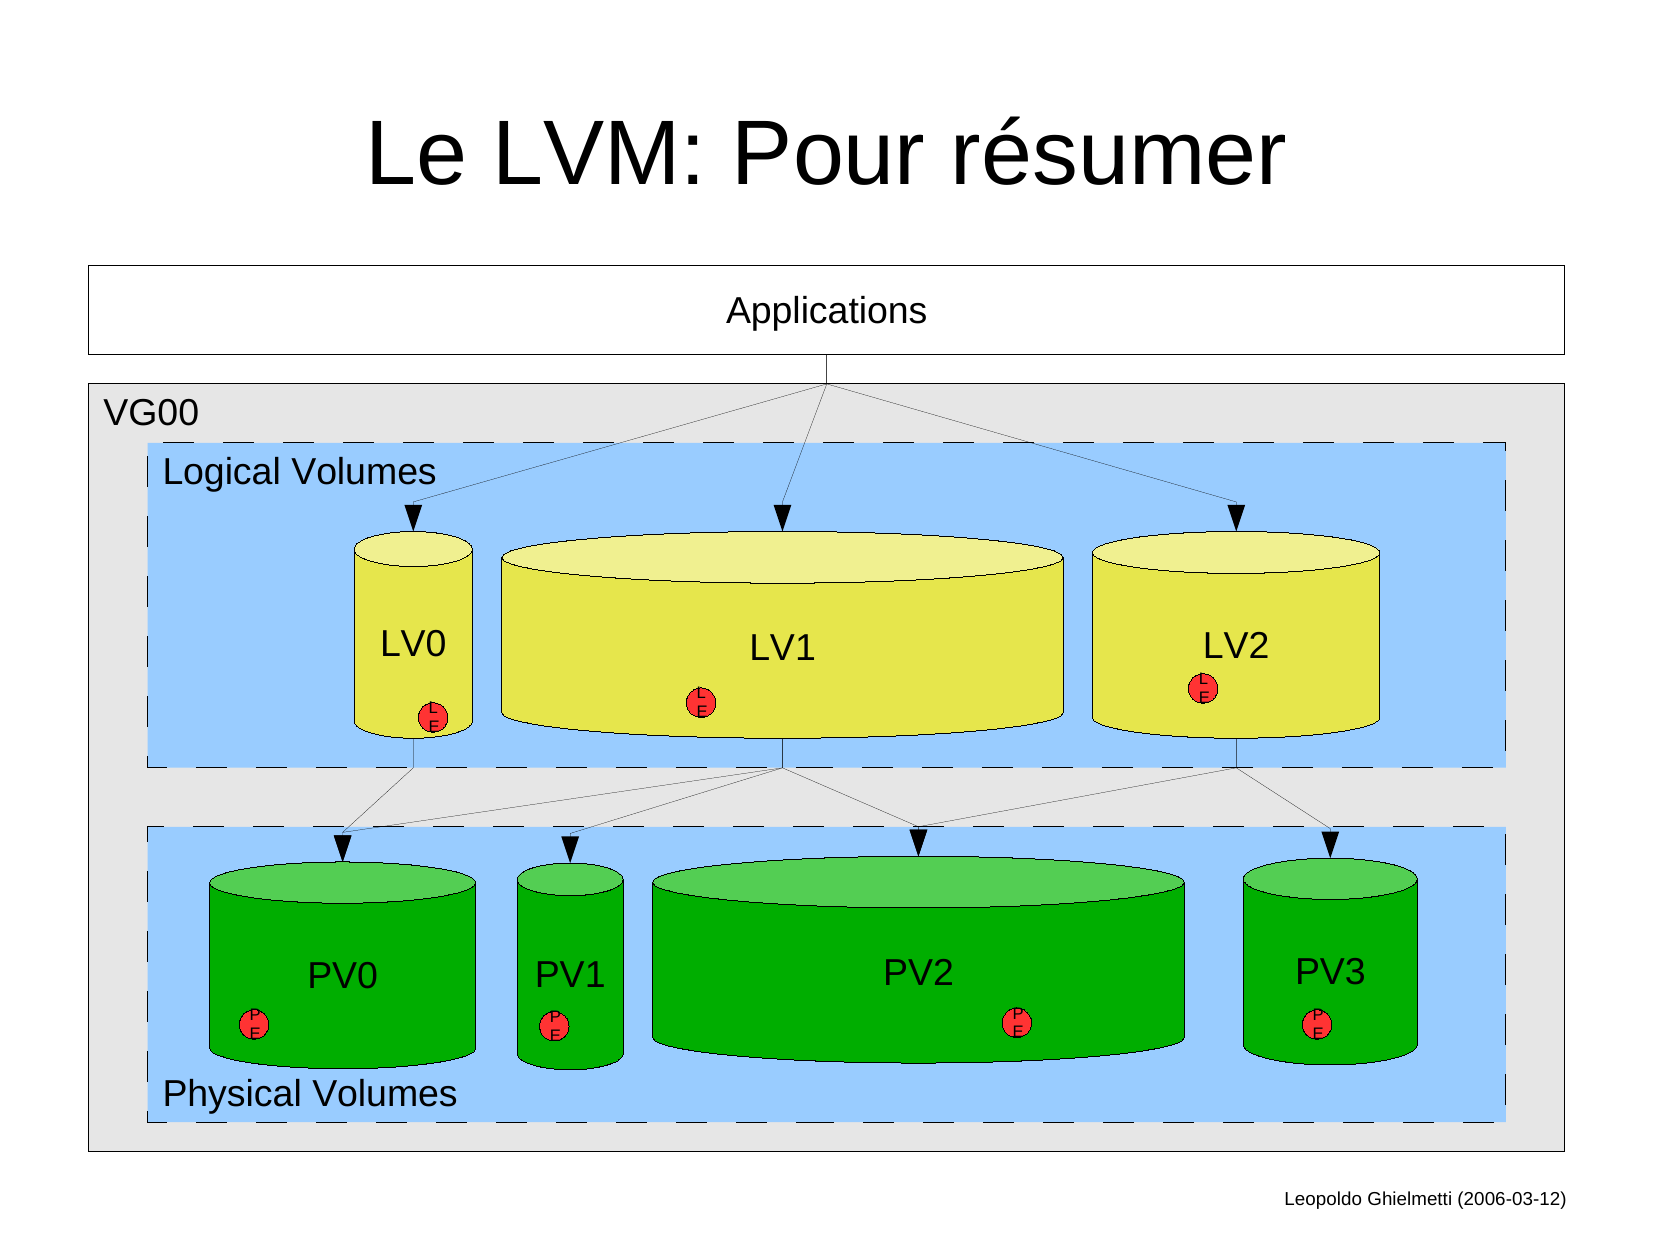

# Le LVM: Pour résumer
Applications
VG00
Logical Volumes
Physical Volumes
LV0
LE
LE
LV1
LE
LV2
LE
PV2
PE
PV3
PE
PV0
PE
PV1
PE
Leopoldo Ghielmetti (2006-03-12)